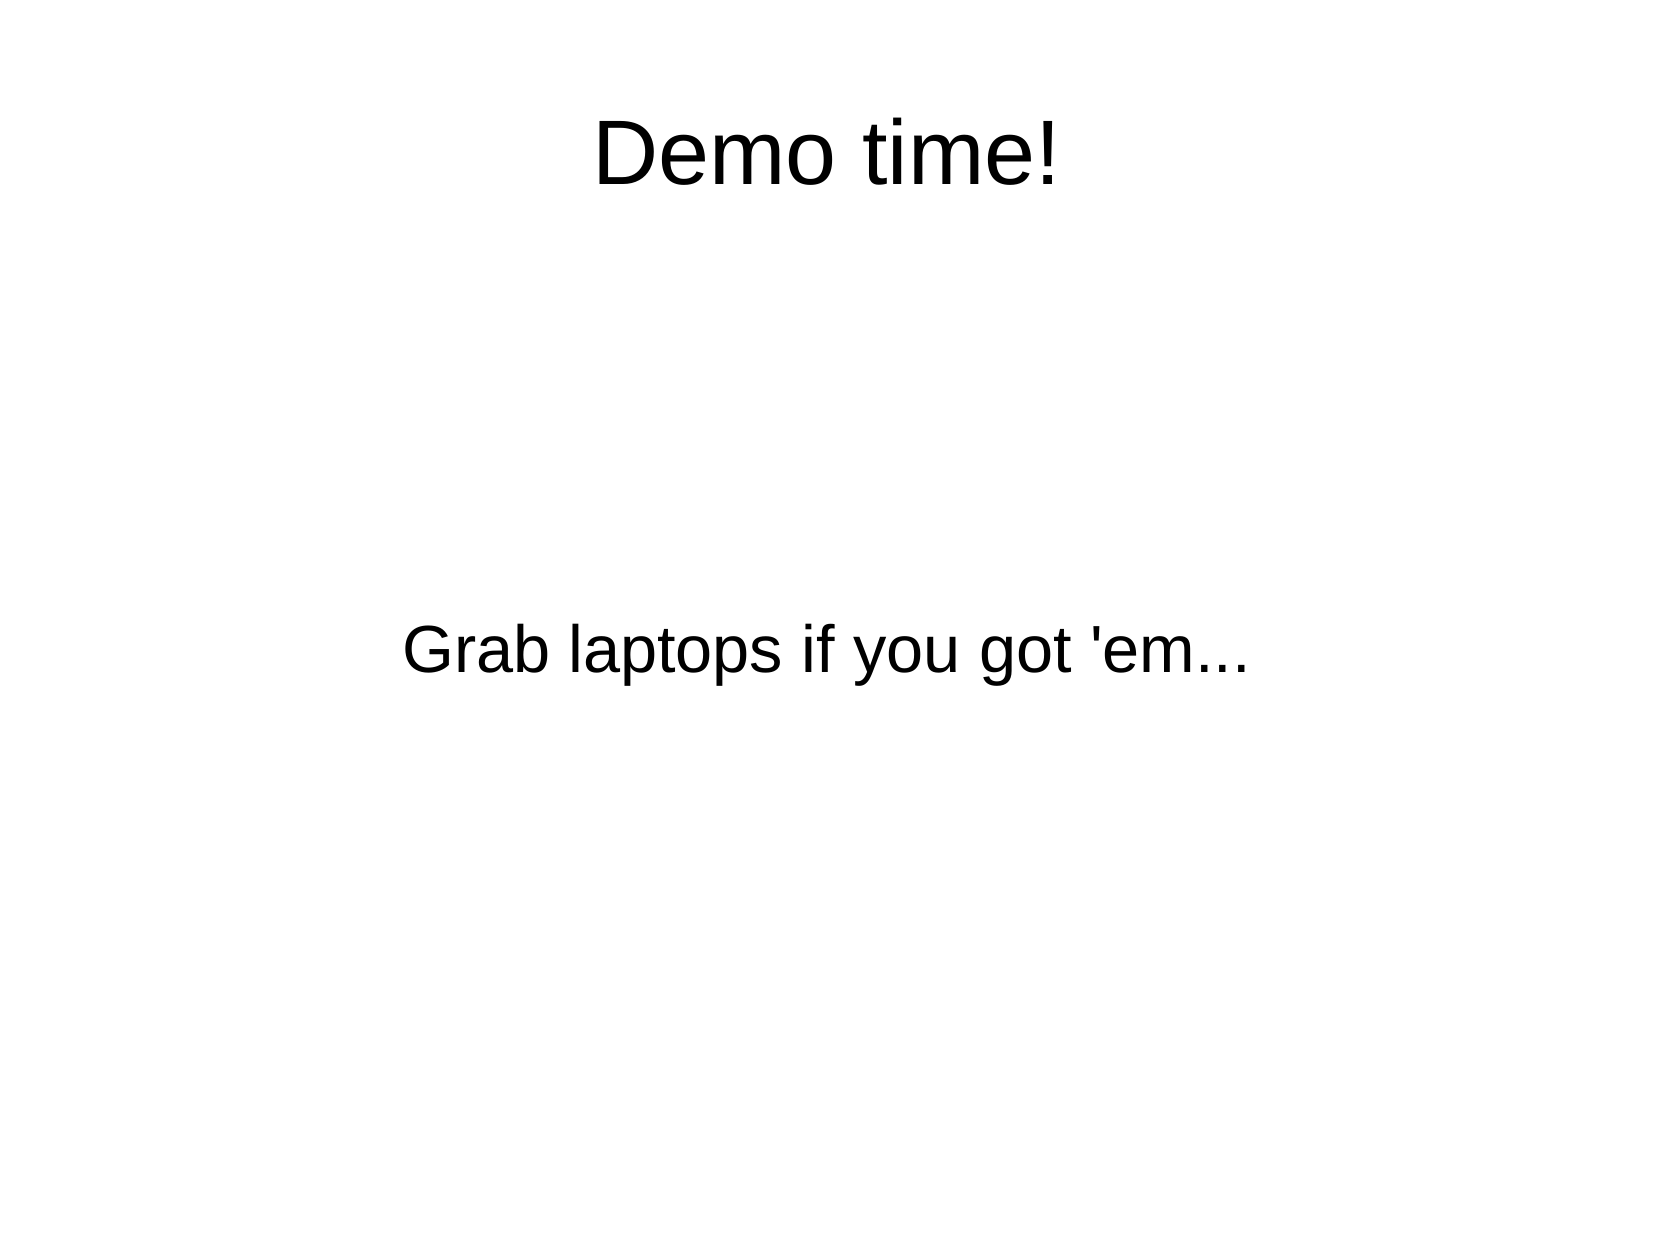

# Demo time!
Grab laptops if you got 'em...